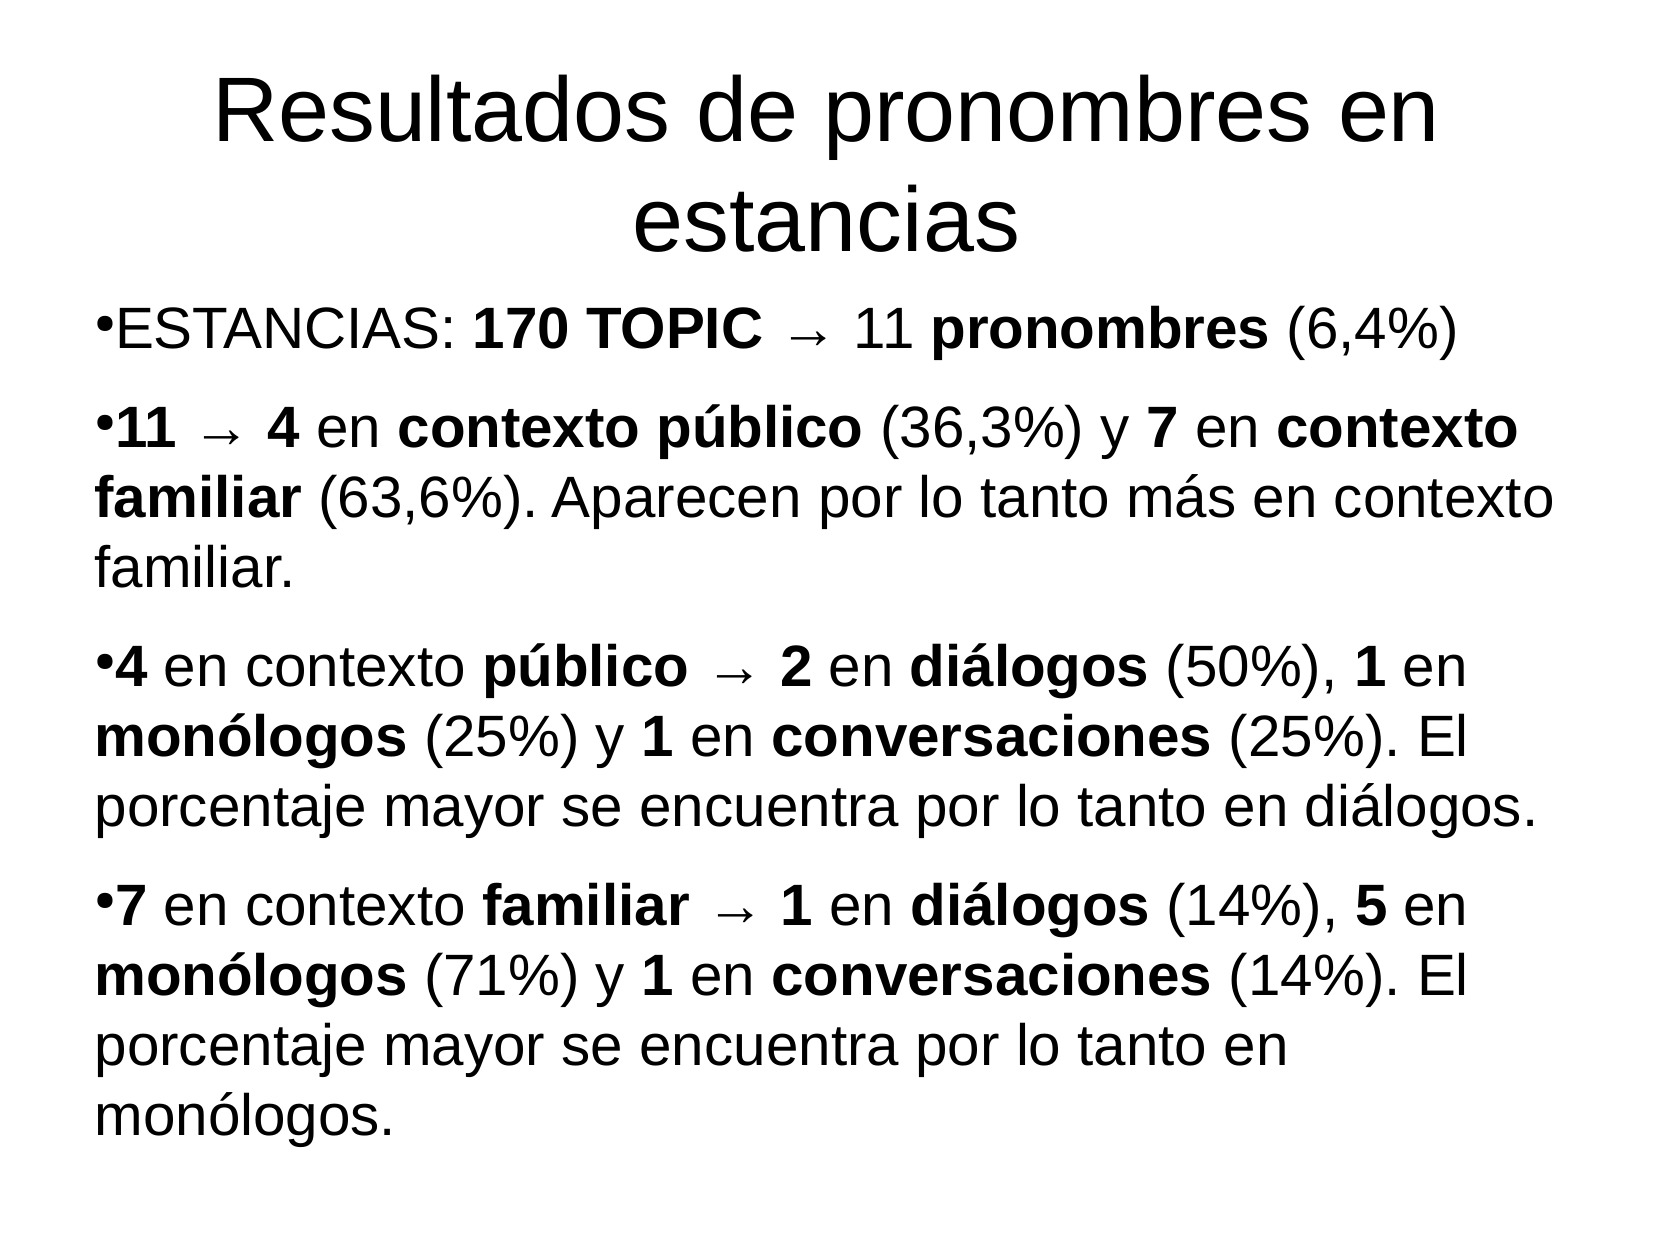

# Resultados de pronombres en estancias
ESTANCIAS: 170 TOPIC → 11 pronombres (6,4%)
11 → 4 en contexto público (36,3%) y 7 en contexto familiar (63,6%). Aparecen por lo tanto más en contexto familiar.
4 en contexto público → 2 en diálogos (50%), 1 en monólogos (25%) y 1 en conversaciones (25%). El porcentaje mayor se encuentra por lo tanto en diálogos.
7 en contexto familiar → 1 en diálogos (14%), 5 en monólogos (71%) y 1 en conversaciones (14%). El porcentaje mayor se encuentra por lo tanto en monólogos.